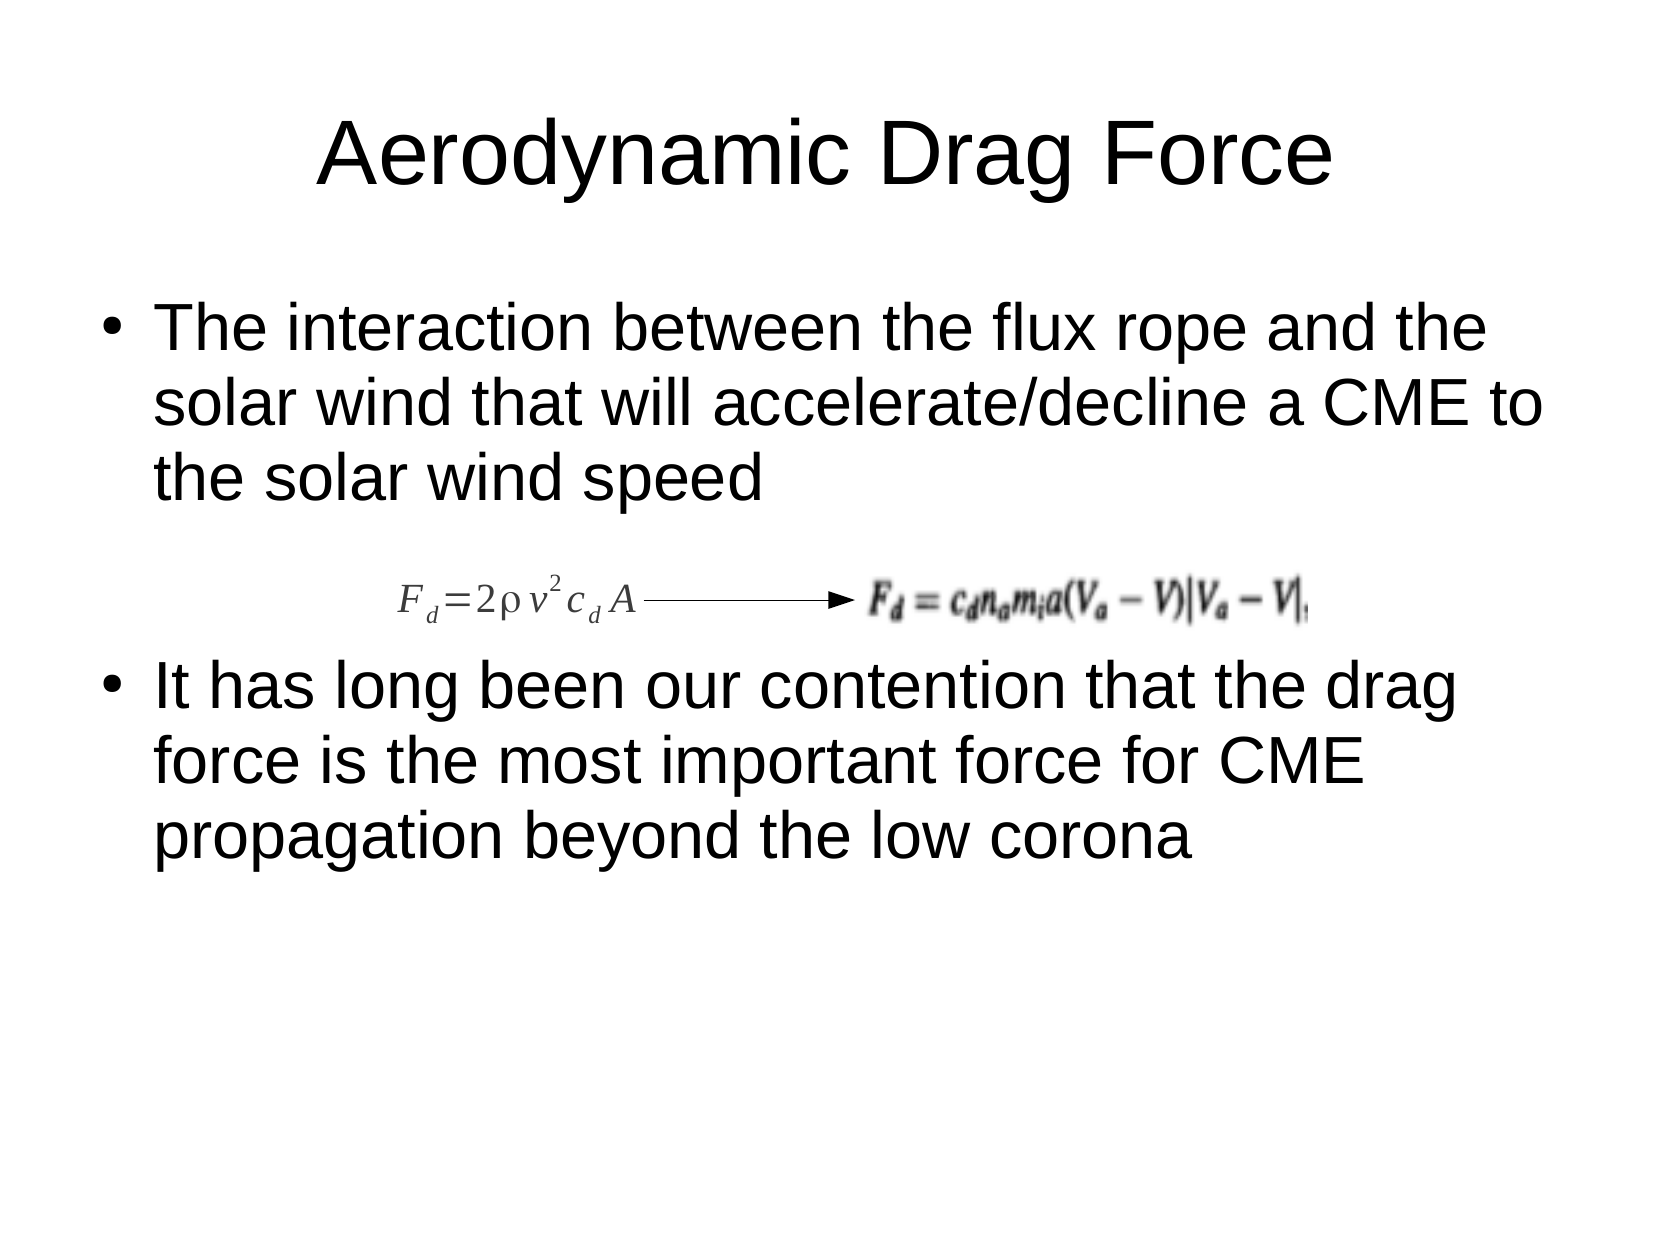

# Aerodynamic Drag Force
The interaction between the flux rope and the solar wind that will accelerate/decline a CME to the solar wind speed
It has long been our contention that the drag force is the most important force for CME propagation beyond the low corona